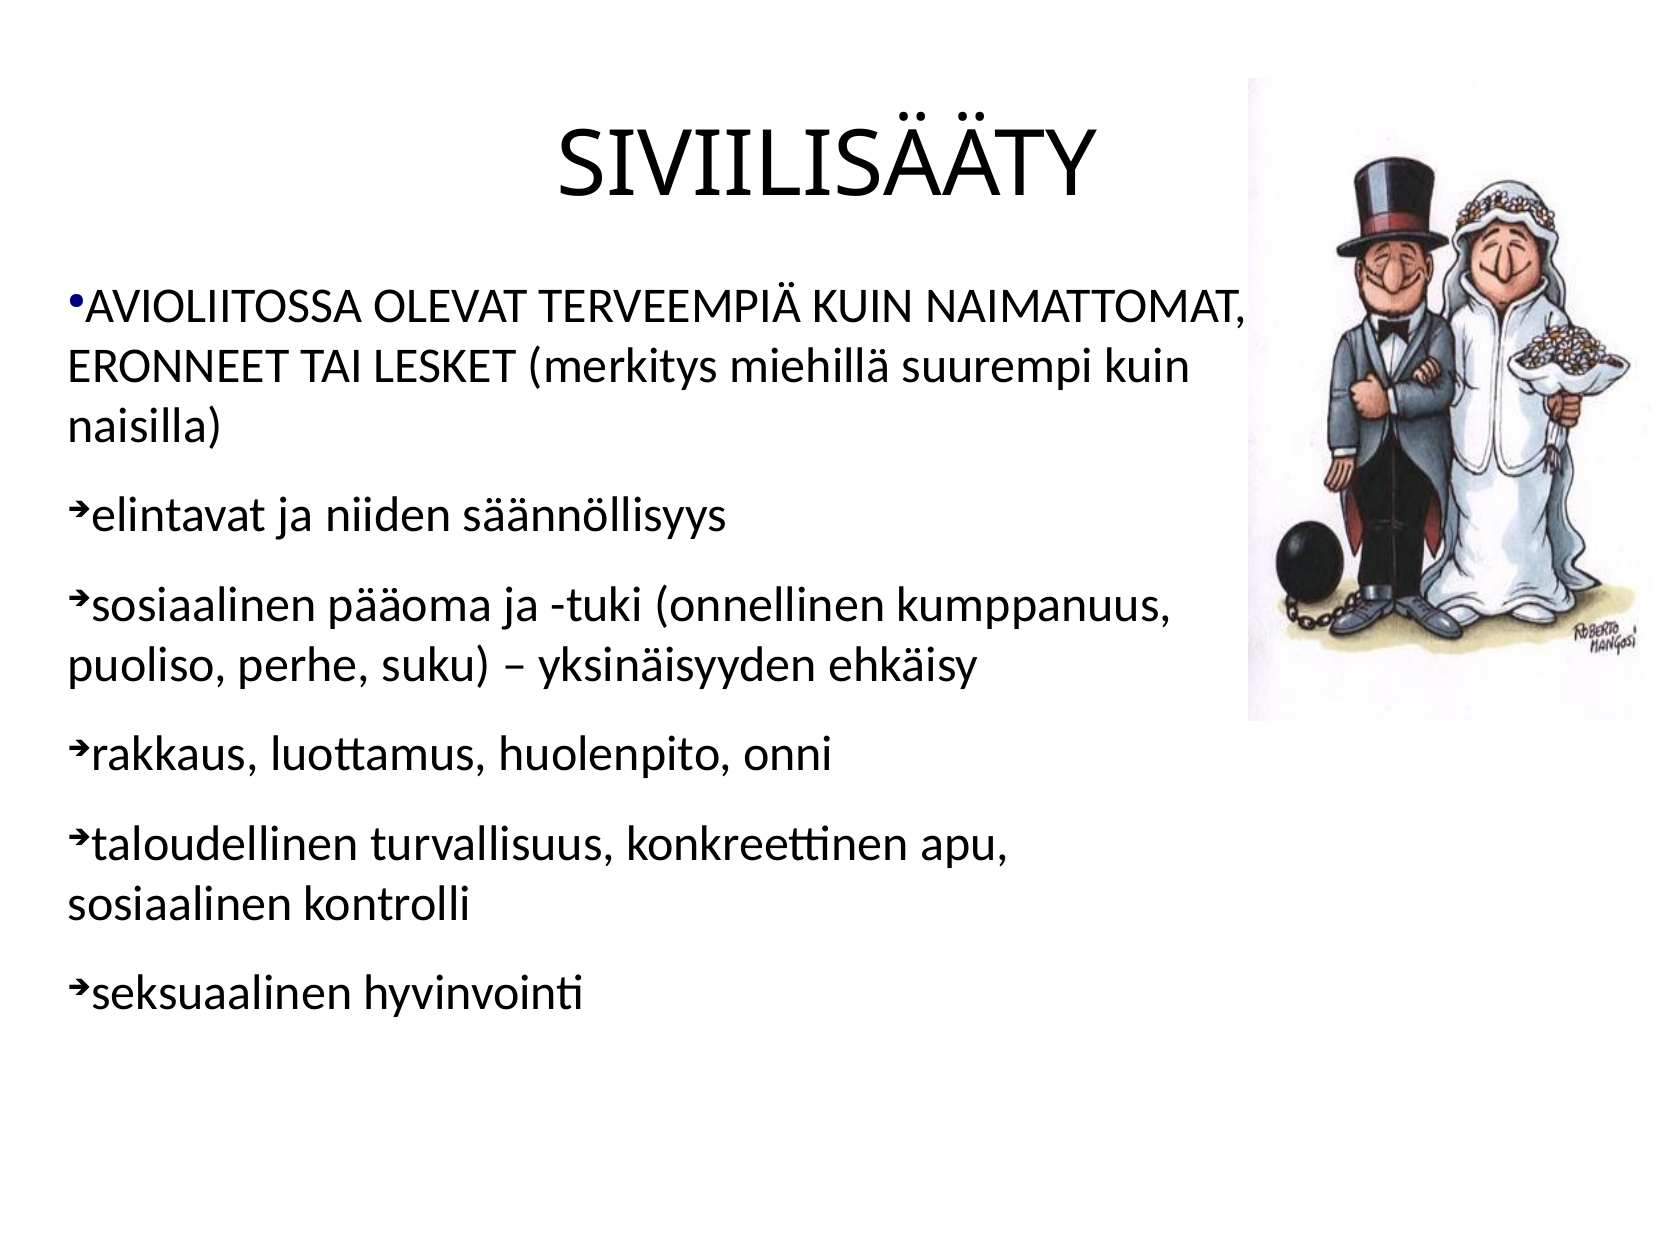

# SIVIILISÄÄTY
AVIOLIITOSSA OLEVAT TERVEEMPIÄ KUIN NAIMATTOMAT, ERONNEET TAI LESKET (merkitys miehillä suurempi kuin naisilla)
elintavat ja niiden säännöllisyys
sosiaalinen pääoma ja -tuki (onnellinen kumppanuus, puoliso, perhe, suku) – yksinäisyyden ehkäisy
rakkaus, luottamus, huolenpito, onni
taloudellinen turvallisuus, konkreettinen apu, sosiaalinen kontrolli
seksuaalinen hyvinvointi